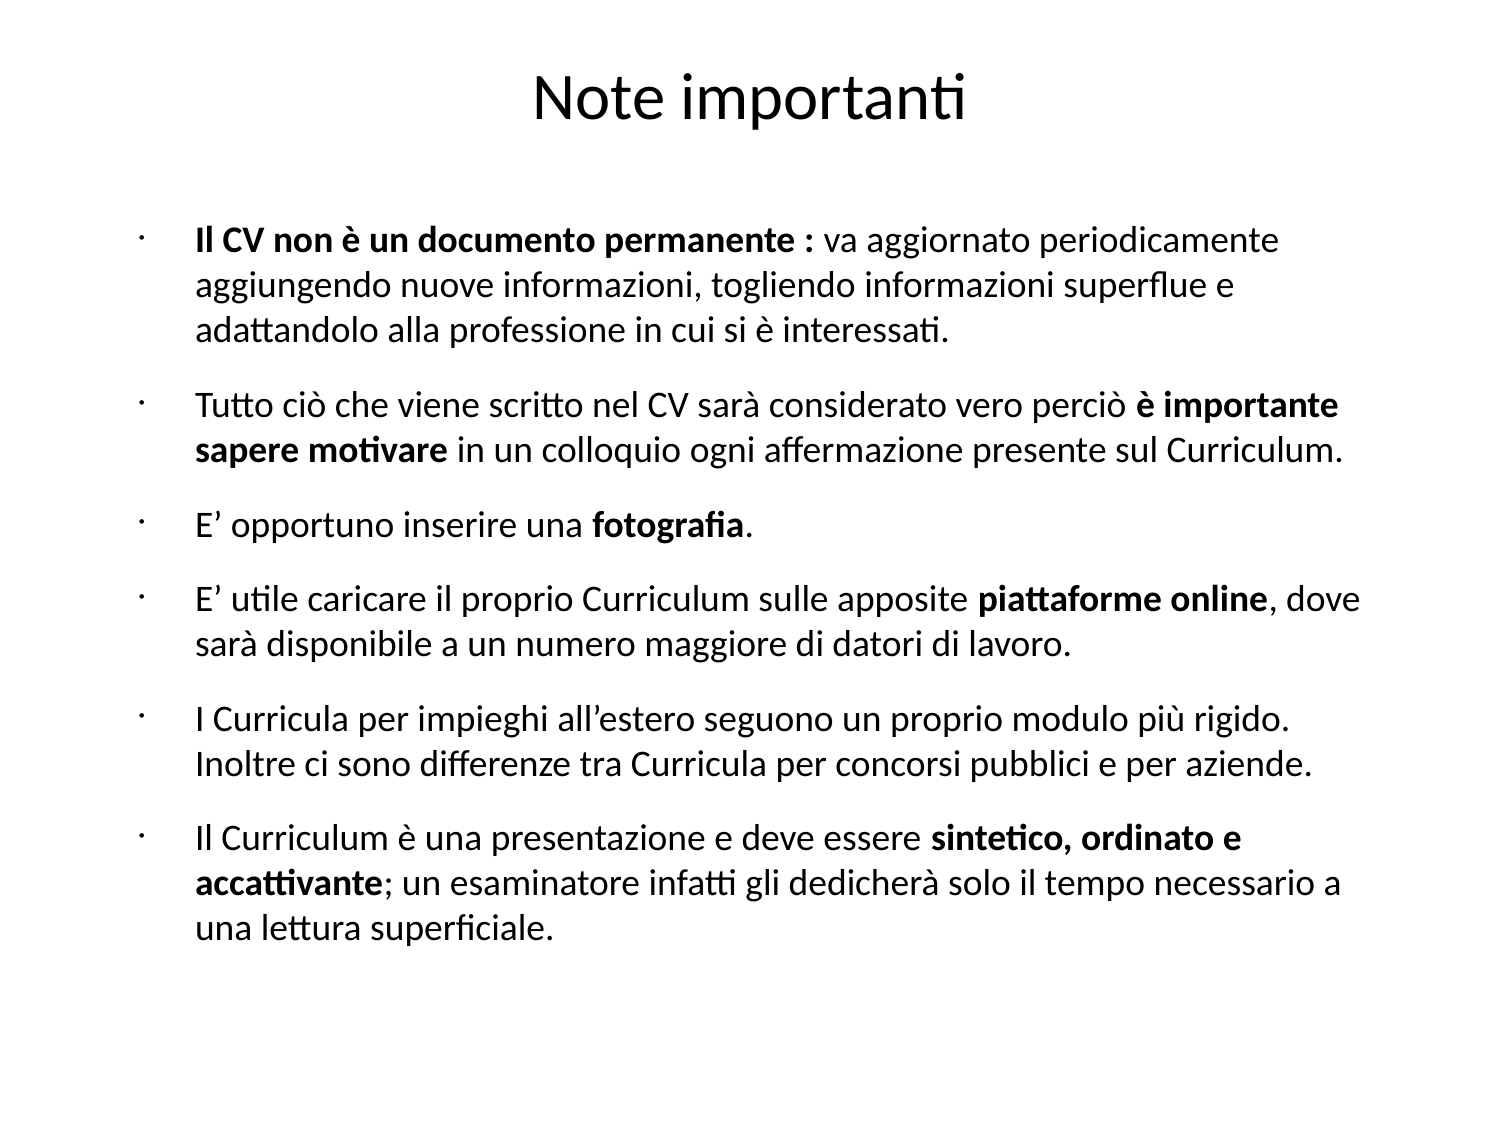

# Note importanti
Il CV non è un documento permanente : va aggiornato periodicamente aggiungendo nuove informazioni, togliendo informazioni superflue e adattandolo alla professione in cui si è interessati.
Tutto ciò che viene scritto nel CV sarà considerato vero perciò è importante sapere motivare in un colloquio ogni affermazione presente sul Curriculum.
E’ opportuno inserire una fotografia.
E’ utile caricare il proprio Curriculum sulle apposite piattaforme online, dove sarà disponibile a un numero maggiore di datori di lavoro.
I Curricula per impieghi all’estero seguono un proprio modulo più rigido. Inoltre ci sono differenze tra Curricula per concorsi pubblici e per aziende.
Il Curriculum è una presentazione e deve essere sintetico, ordinato e accattivante; un esaminatore infatti gli dedicherà solo il tempo necessario a una lettura superficiale.